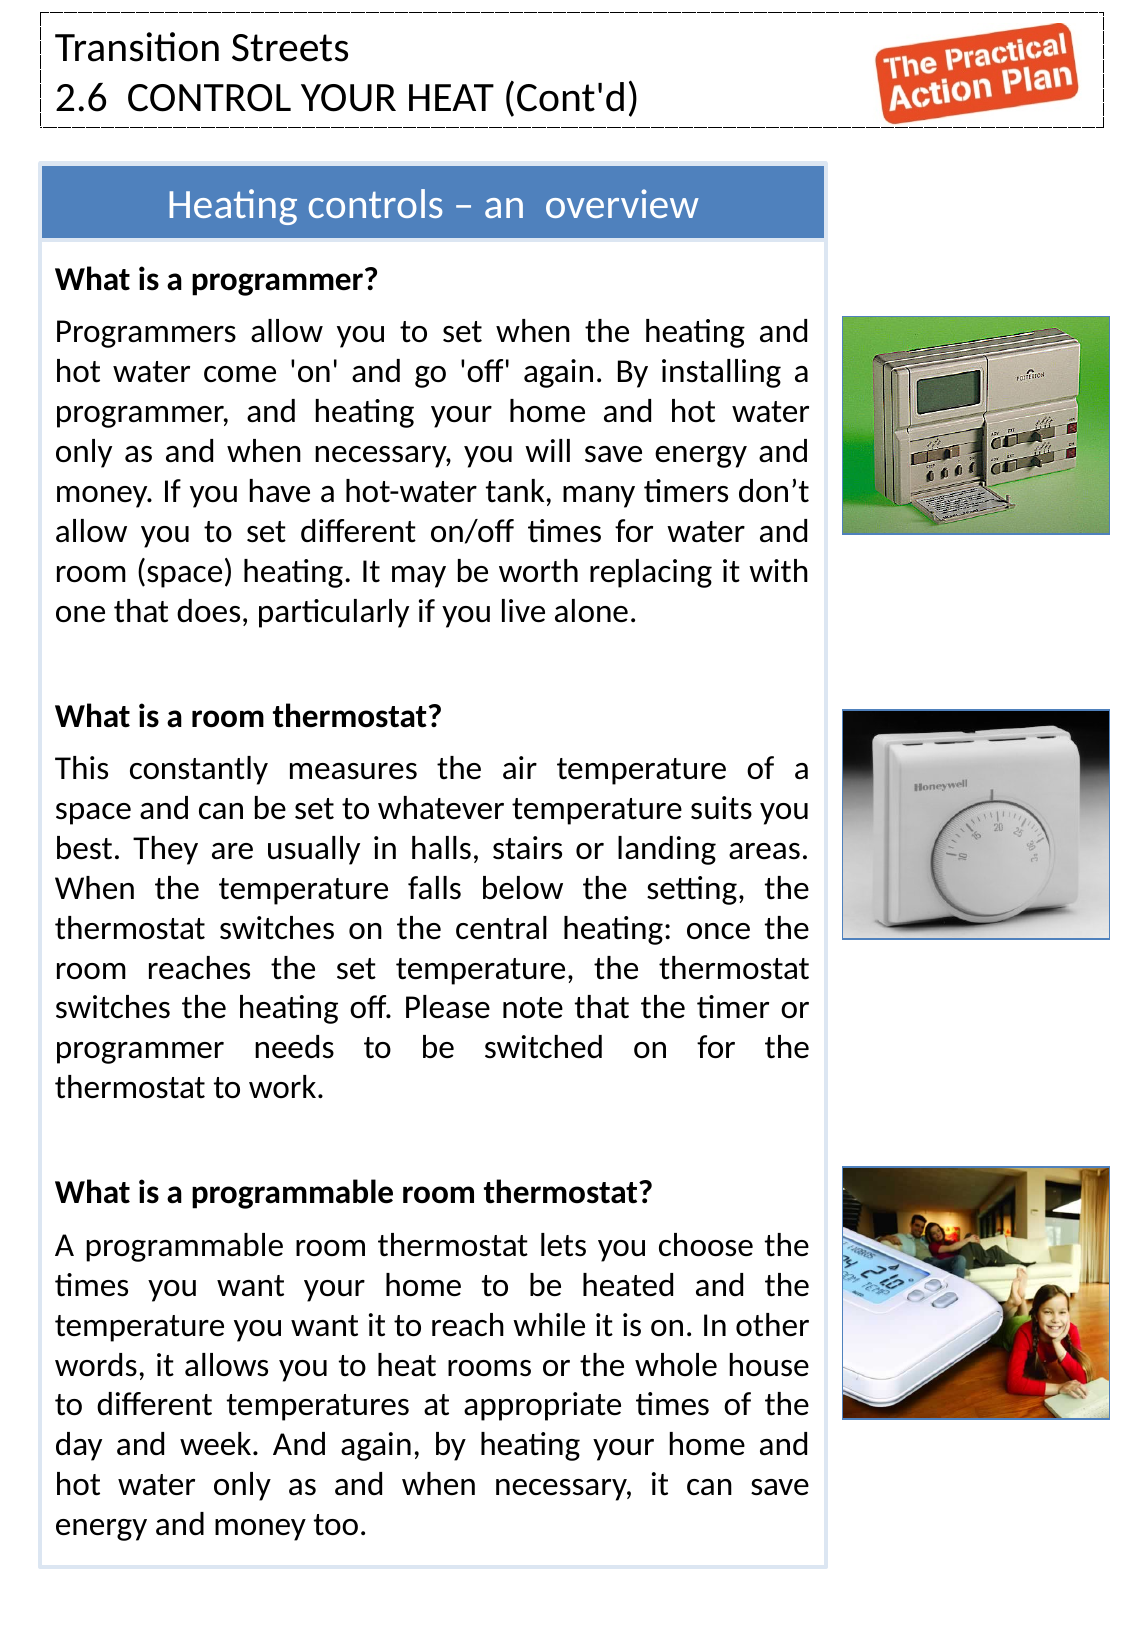

Transition Streets
2.6 CONTROL YOUR HEAT (Cont'd)
Heating controls – an overview
What is a programmer?
Programmers allow you to set when the heating and hot water come 'on' and go 'off' again. By installing a programmer, and heating your home and hot water only as and when necessary, you will save energy and money. If you have a hot-water tank, many timers don’t allow you to set different on/off times for water and room (space) heating. It may be worth replacing it with one that does, particularly if you live alone.
What is a room thermostat?
This constantly measures the air temperature of a space and can be set to whatever temperature suits you best. They are usually in halls, stairs or landing areas. When the temperature falls below the setting, the thermostat switches on the central heating: once the room reaches the set temperature, the thermostat switches the heating off. Please note that the timer or programmer needs to be switched on for the thermostat to work.
What is a programmable room thermostat?
A programmable room thermostat lets you choose the times you want your home to be heated and the temperature you want it to reach while it is on. In other words, it allows you to heat rooms or the whole house to different temperatures at appropriate times of the day and week. And again, by heating your home and hot water only as and when necessary, it can save energy and money too.